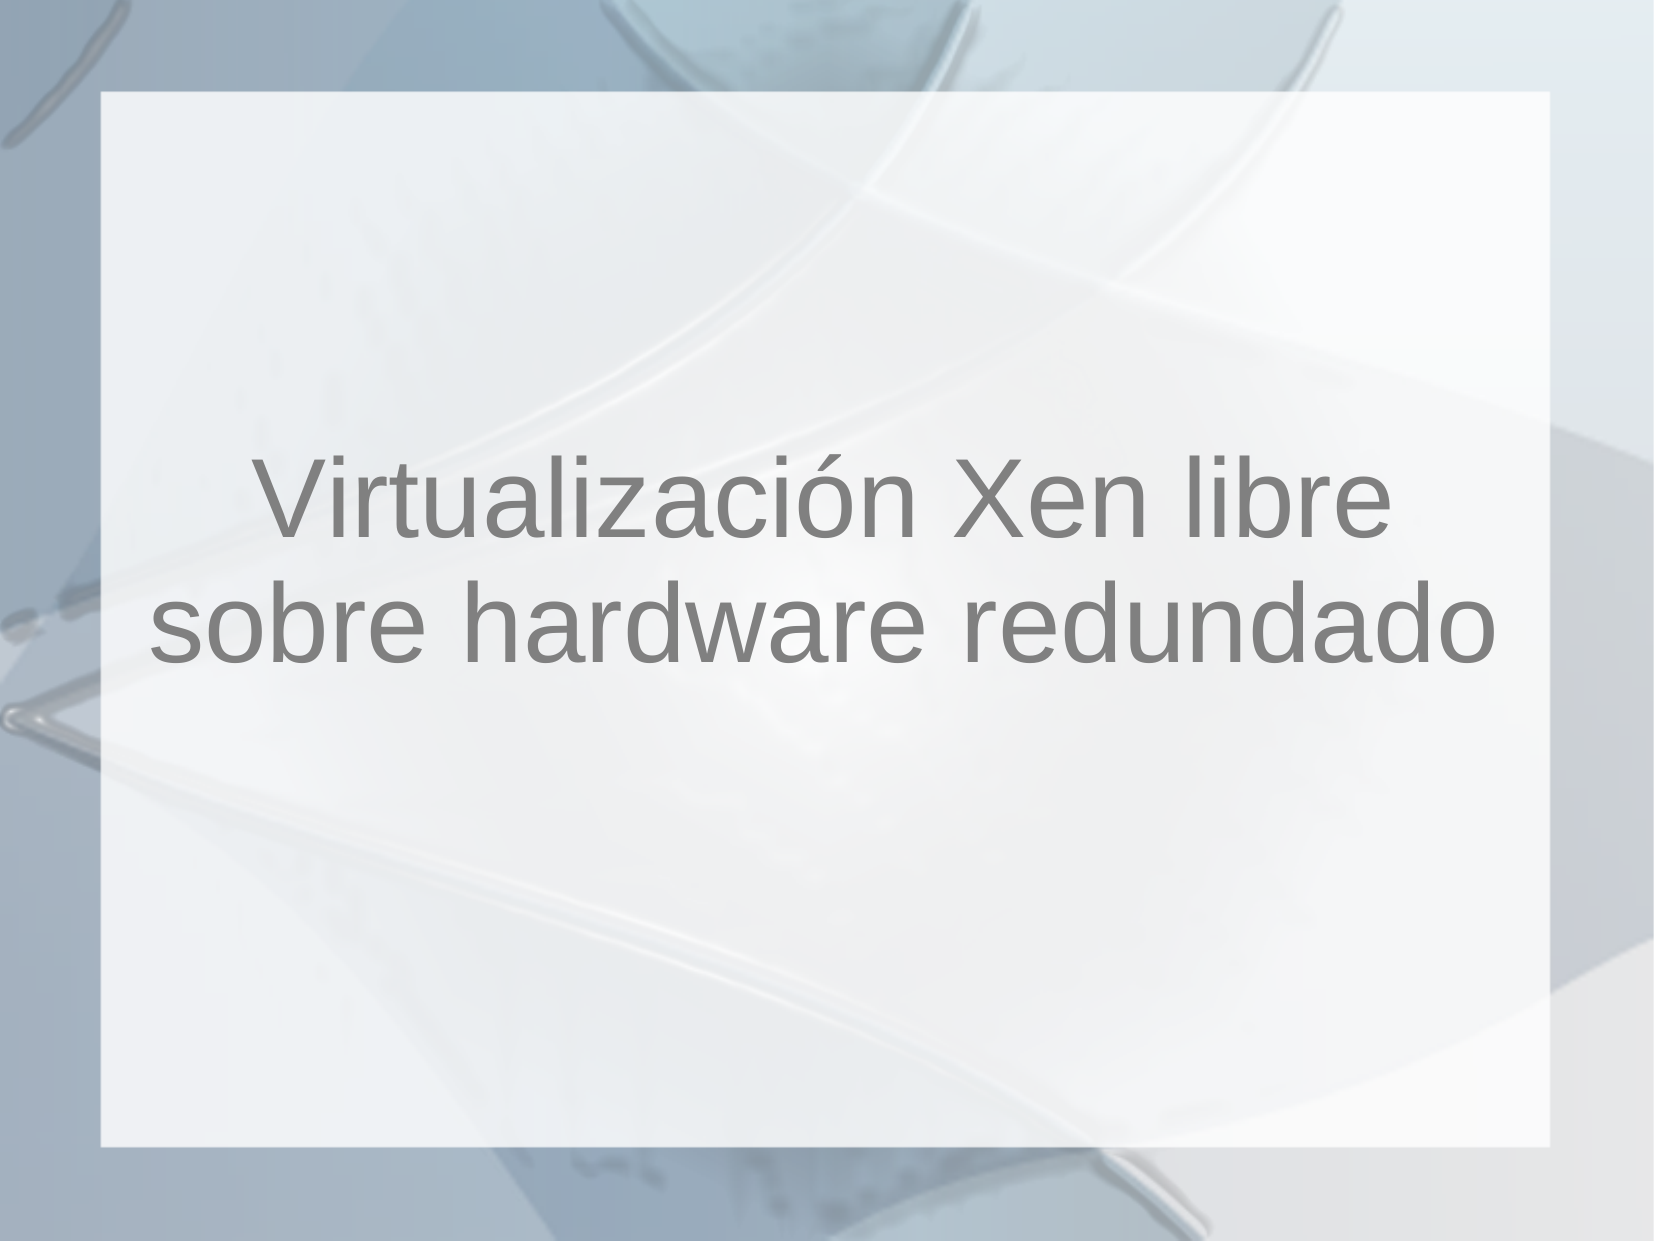

# Virtualización Xen libre sobre hardware redundado